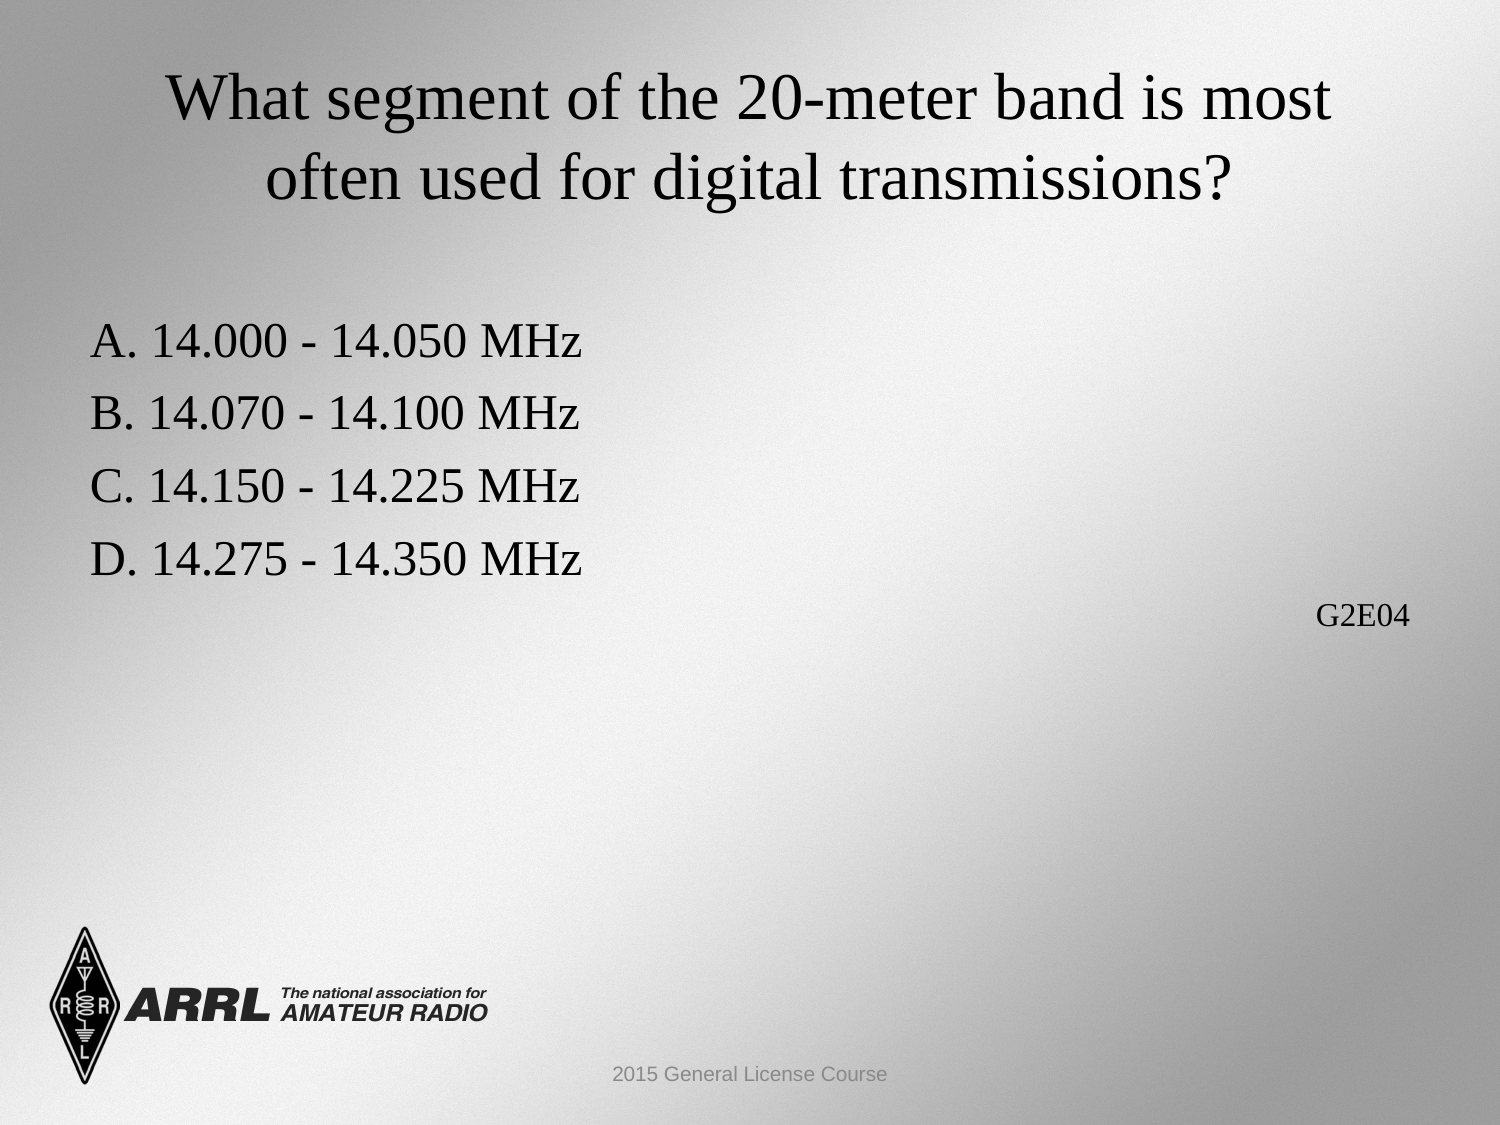

# What segment of the 20-meter band is most often used for digital transmissions?
A. 14.000 - 14.050 MHz
B. 14.070 - 14.100 MHz
C. 14.150 - 14.225 MHz
D. 14.275 - 14.350 MHz
 G2E04
2015 General License Course